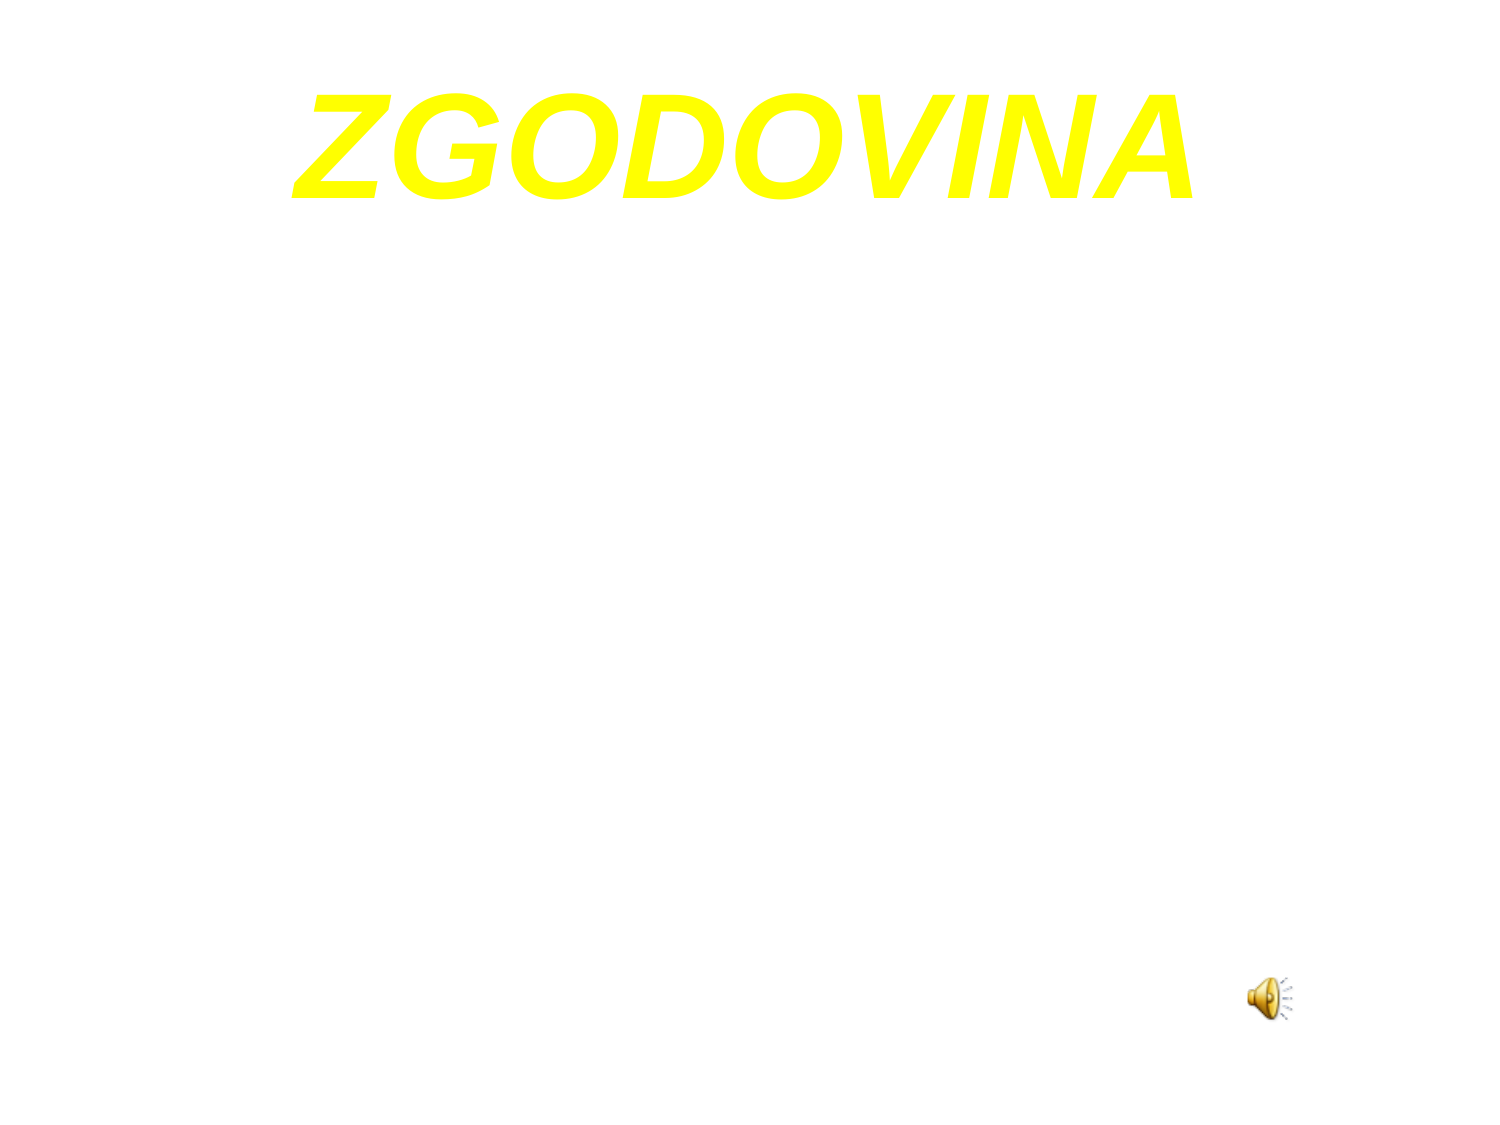

# ZGODOVINA
Skupina sprva imenovala Silver Beatles
Igrali po manjših lokalih
Slava začela s pesmijo Love me do
Zadnji živi koncert v San Franciscu 1966
Pomembno vplivala na mladino
Simbol gibanja mladih-Otroci cvetja